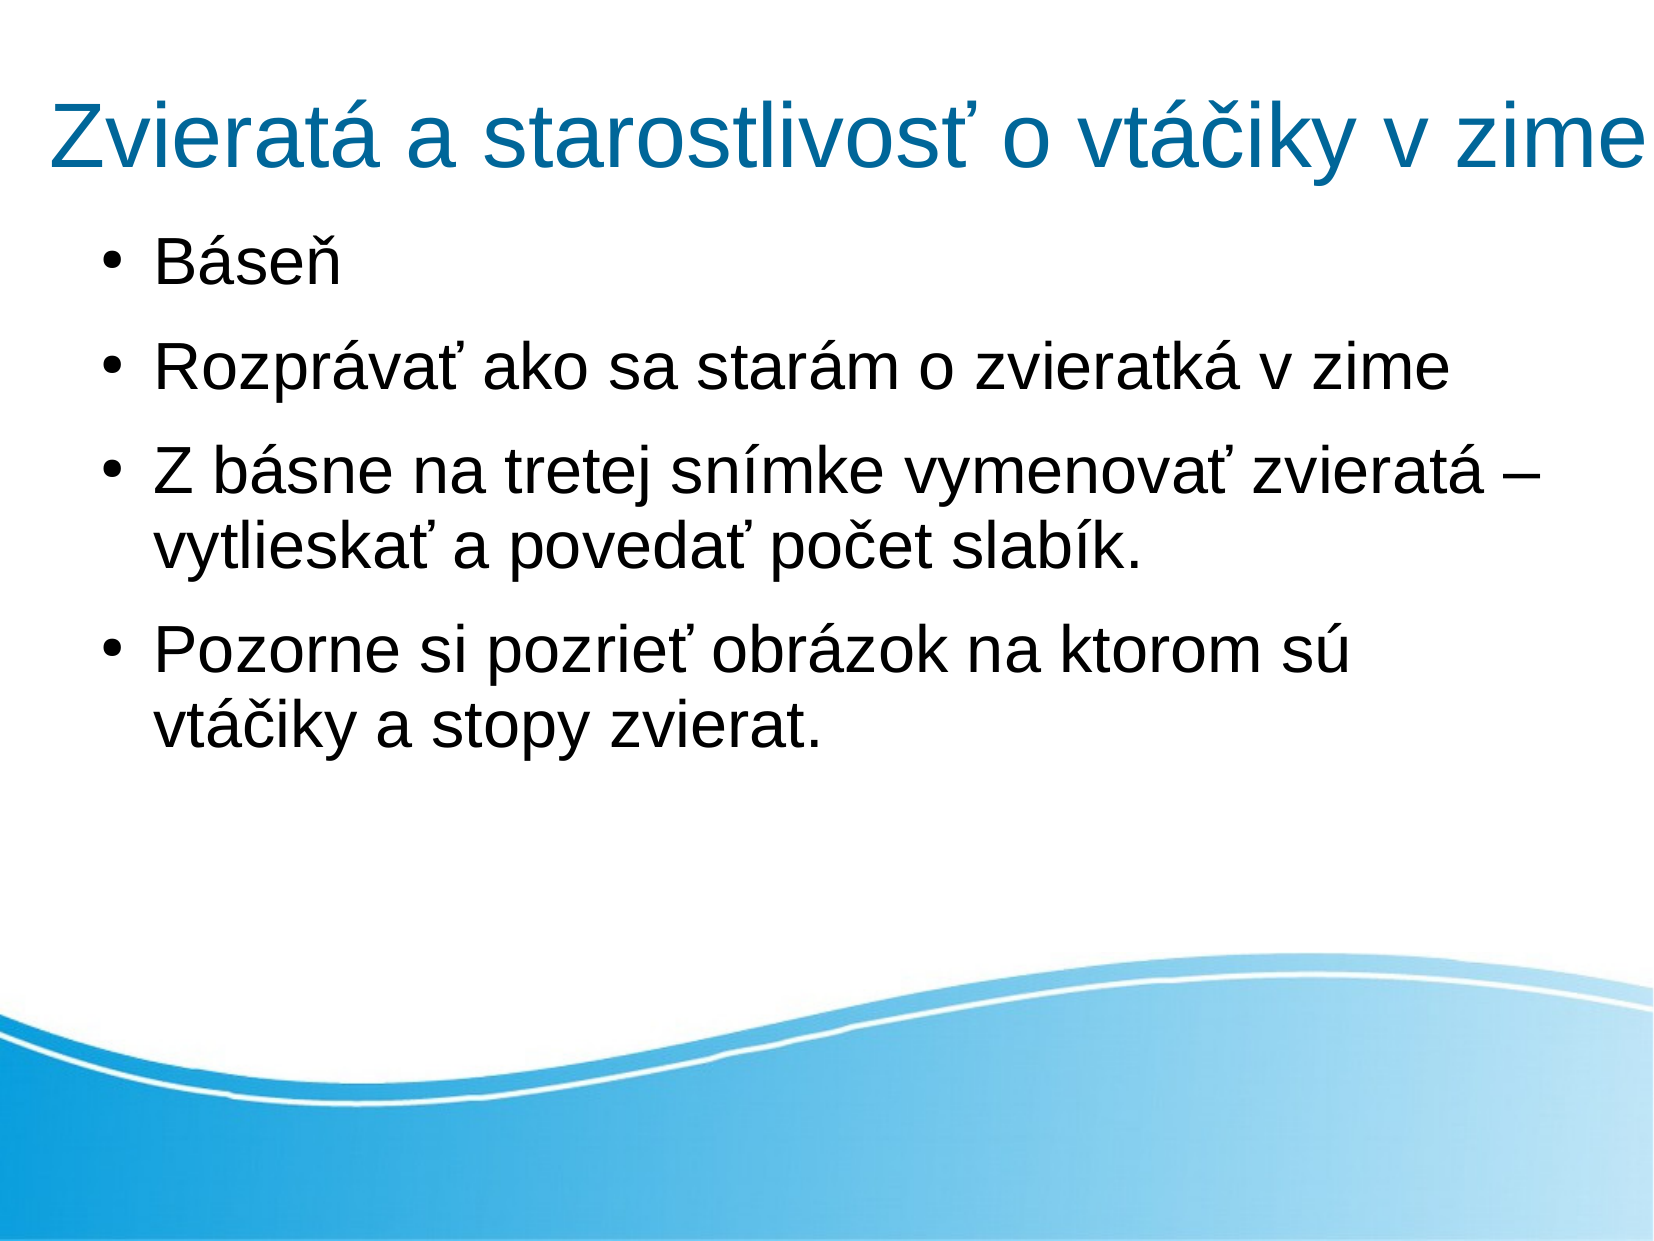

# Zvieratá a starostlivosť o vtáčiky v zime
Báseň
Rozprávať ako sa starám o zvieratká v zime
Z básne na tretej snímke vymenovať zvieratá – vytlieskať a povedať počet slabík.
Pozorne si pozrieť obrázok na ktorom sú vtáčiky a stopy zvierat.